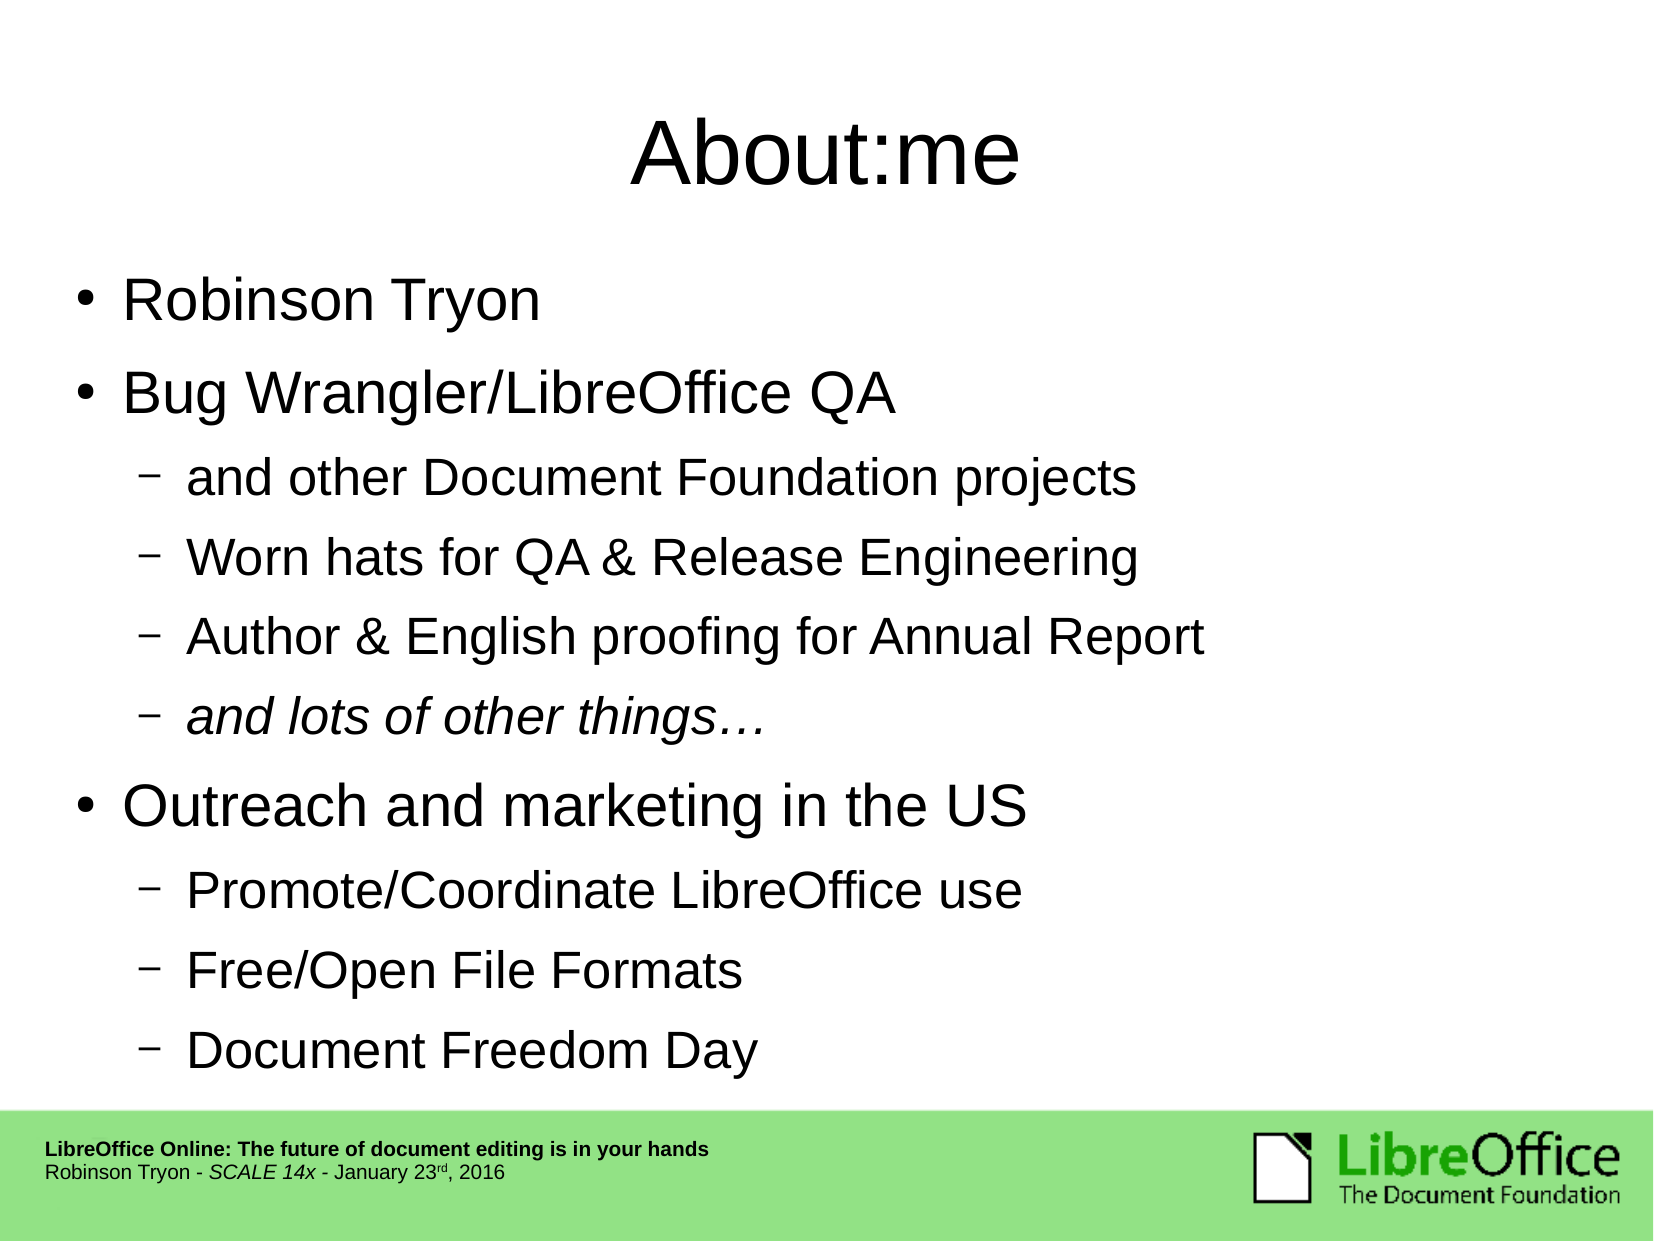

# About:me
Robinson Tryon
Bug Wrangler/LibreOffice QA
and other Document Foundation projects
Worn hats for QA & Release Engineering
Author & English proofing for Annual Report
and lots of other things…
Outreach and marketing in the US
Promote/Coordinate LibreOffice use
Free/Open File Formats
Document Freedom Day